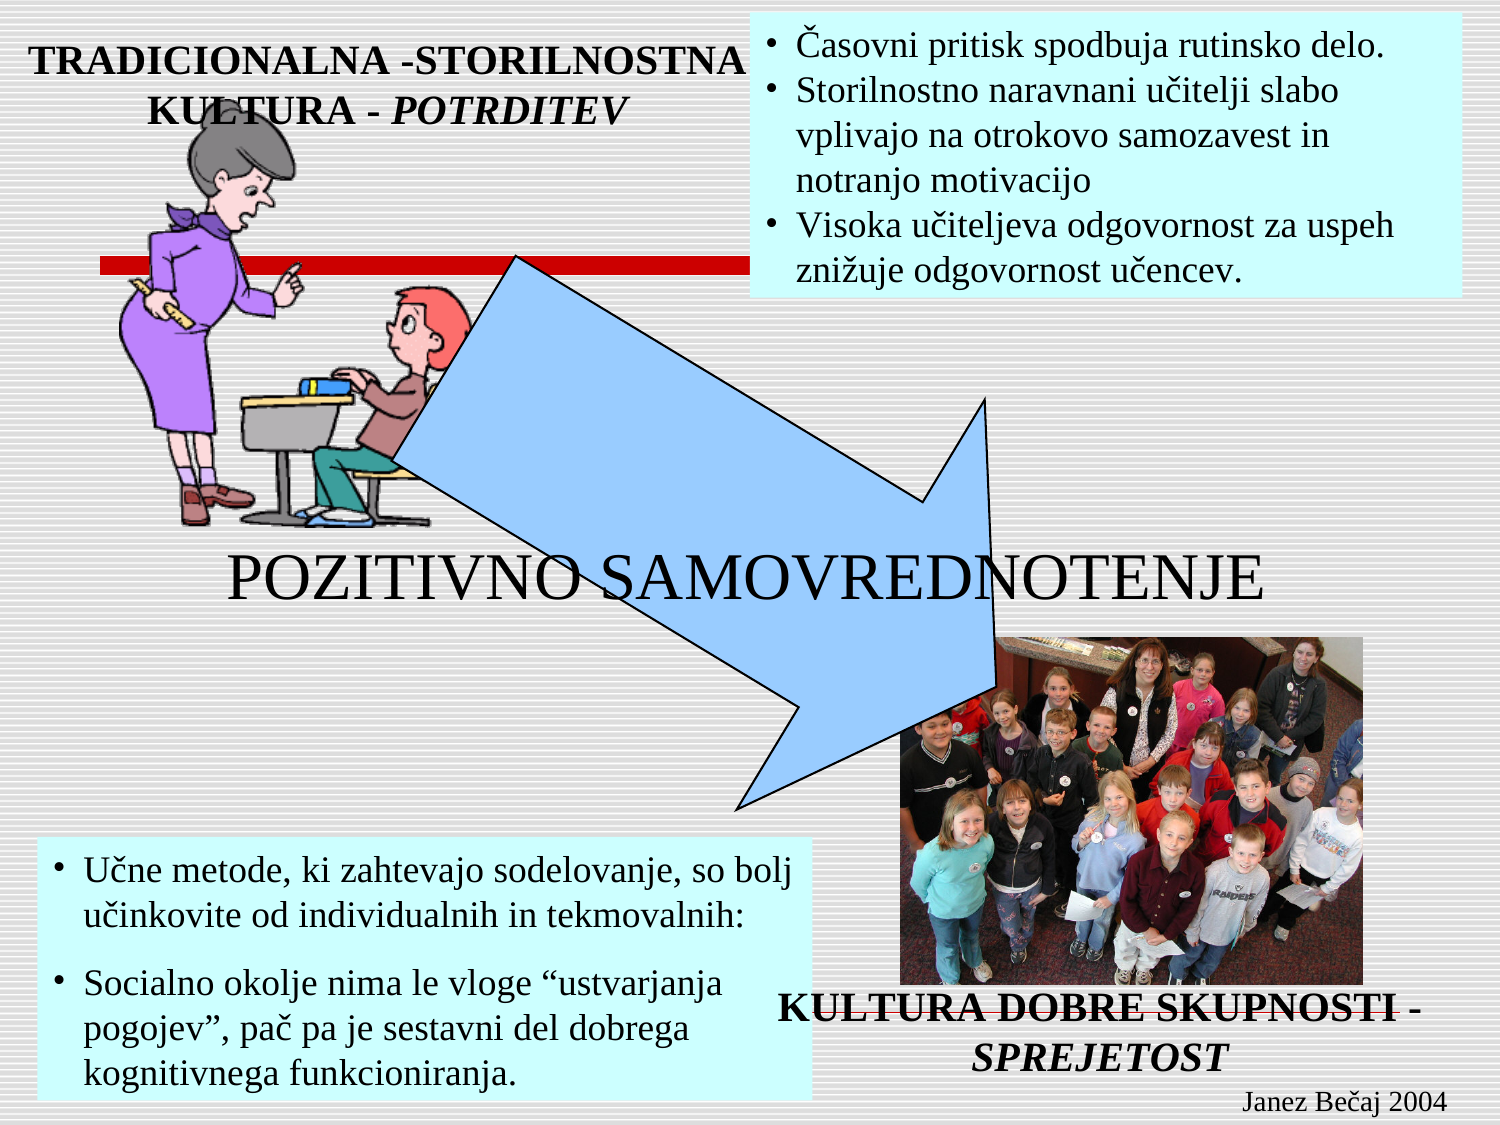

Časovni pritisk spodbuja rutinsko delo.
Storilnostno naravnani učitelji slabo vplivajo na otrokovo samozavest in notranjo motivacijo
Visoka učiteljeva odgovornost za uspeh znižuje odgovornost učencev.
TRADICIONALNA -STORILNOSTNA KULTURA - POTRDITEV
POZITIVNO SAMOVREDNOTENJE
Učne metode, ki zahtevajo sodelovanje, so bolj učinkovite od individualnih in tekmovalnih:
Socialno okolje nima le vloge “ustvarjanja pogojev”, pač pa je sestavni del dobrega kognitivnega funkcioniranja.
KULTURA DOBRE SKUPNOSTI -SPREJETOST
Janez Bečaj 2004